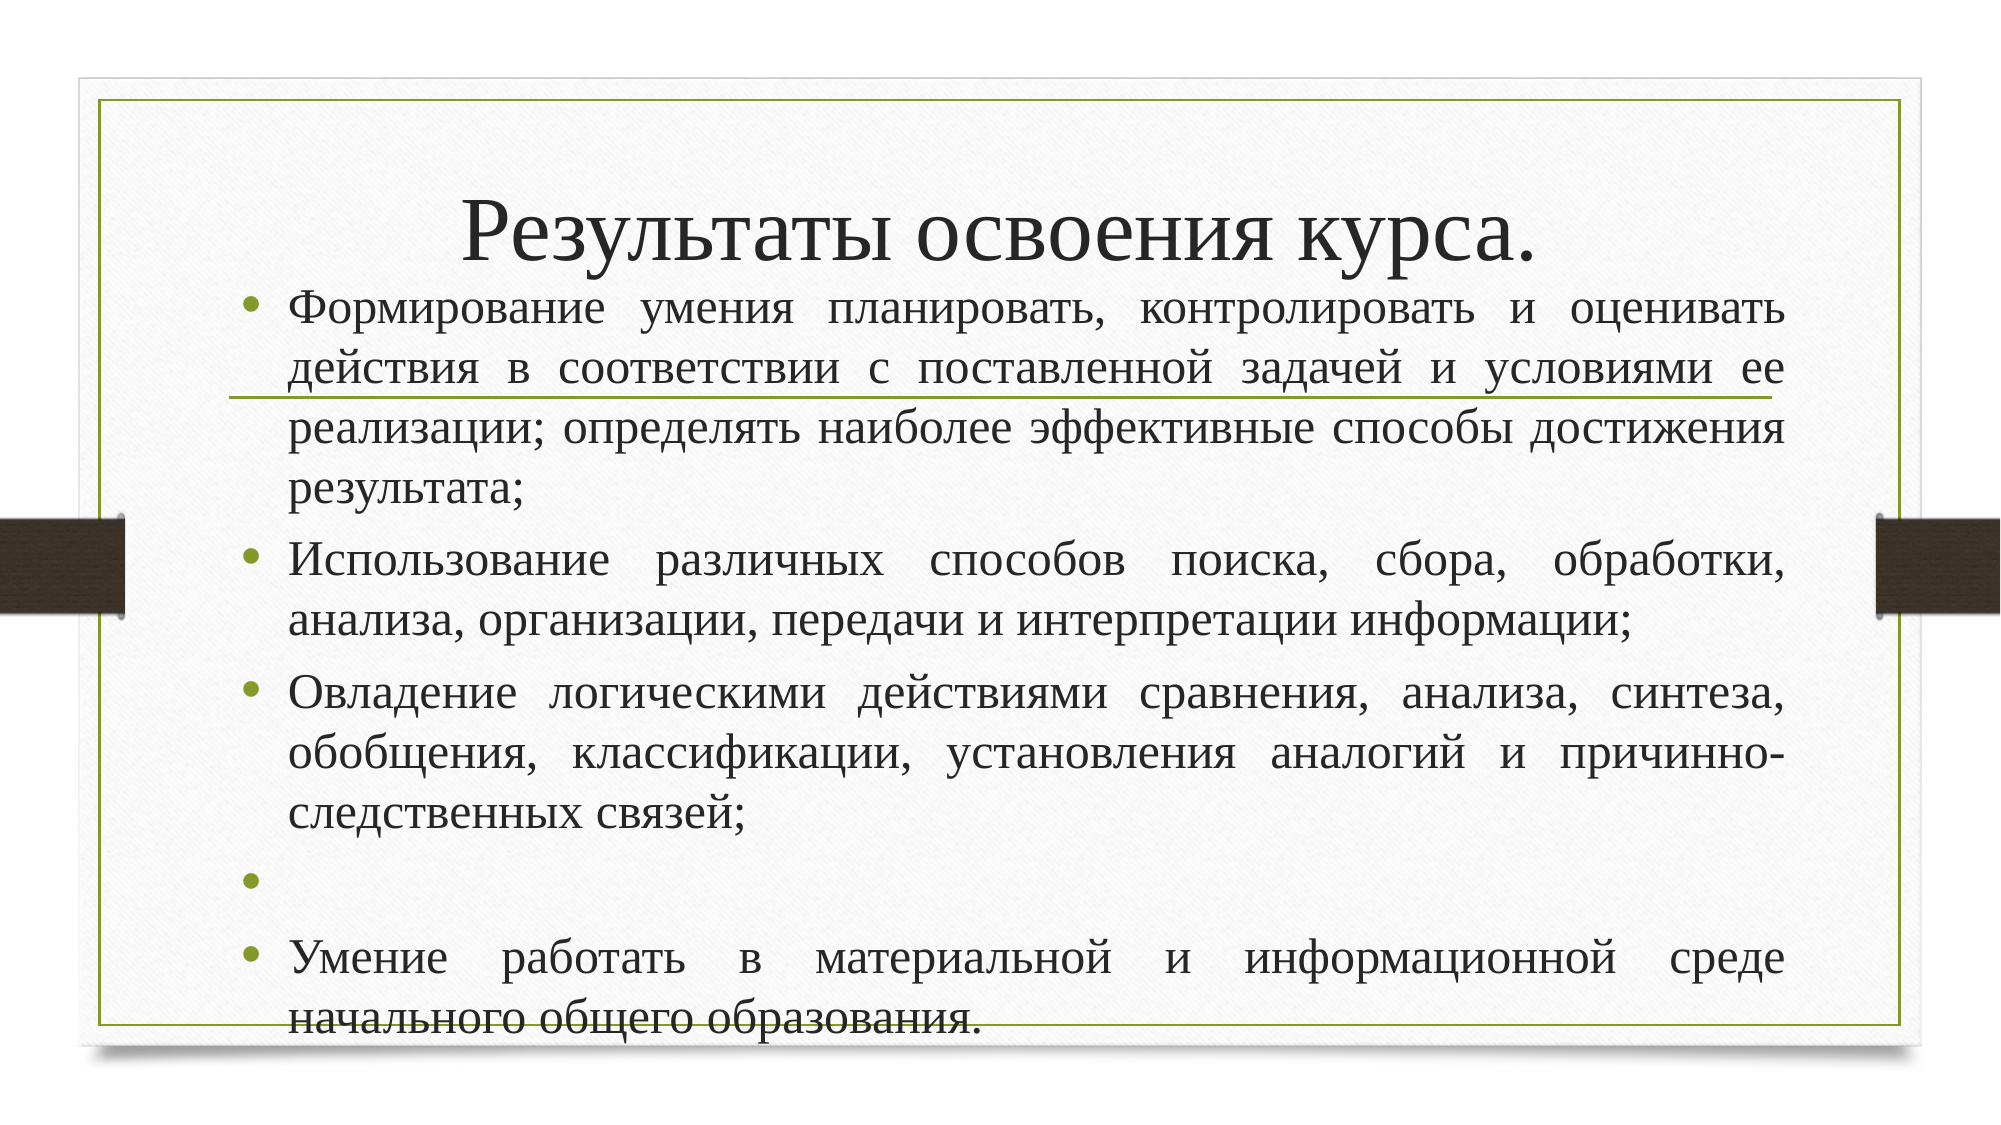

# Результаты освоения курса.
Формирование умения планировать, контролировать и оценивать действия в соответствии с поставленной задачей и условиями ее реализации; определять наиболее эффективные способы достижения результата;
Использование различных способов поиска, сбора, обработки, анализа, организации, передачи и интерпретации информации;
Овладение логическими действиями сравнения, анализа, синтеза, обобщения, классификации, установления аналогий и причинно-следственных связей;
Умение работать в материальной и информационной среде начального общего образования.